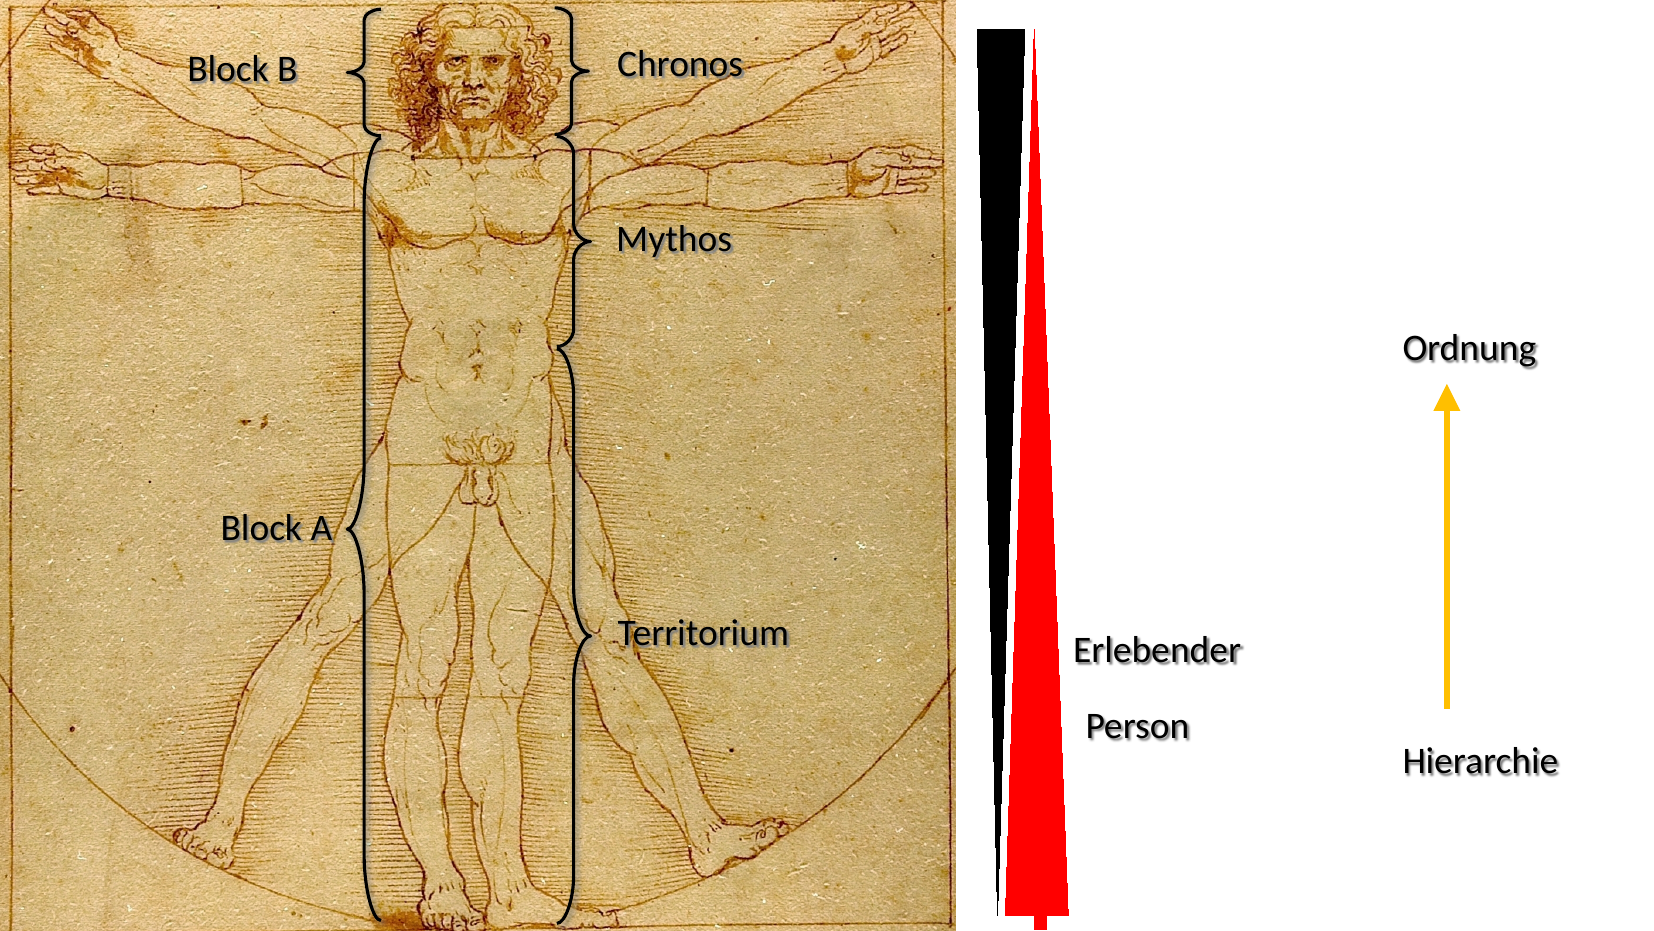

Chronos
Block B
Mythos
Ordnung
Block A
Territorium
Erlebender
Person
Hierarchie